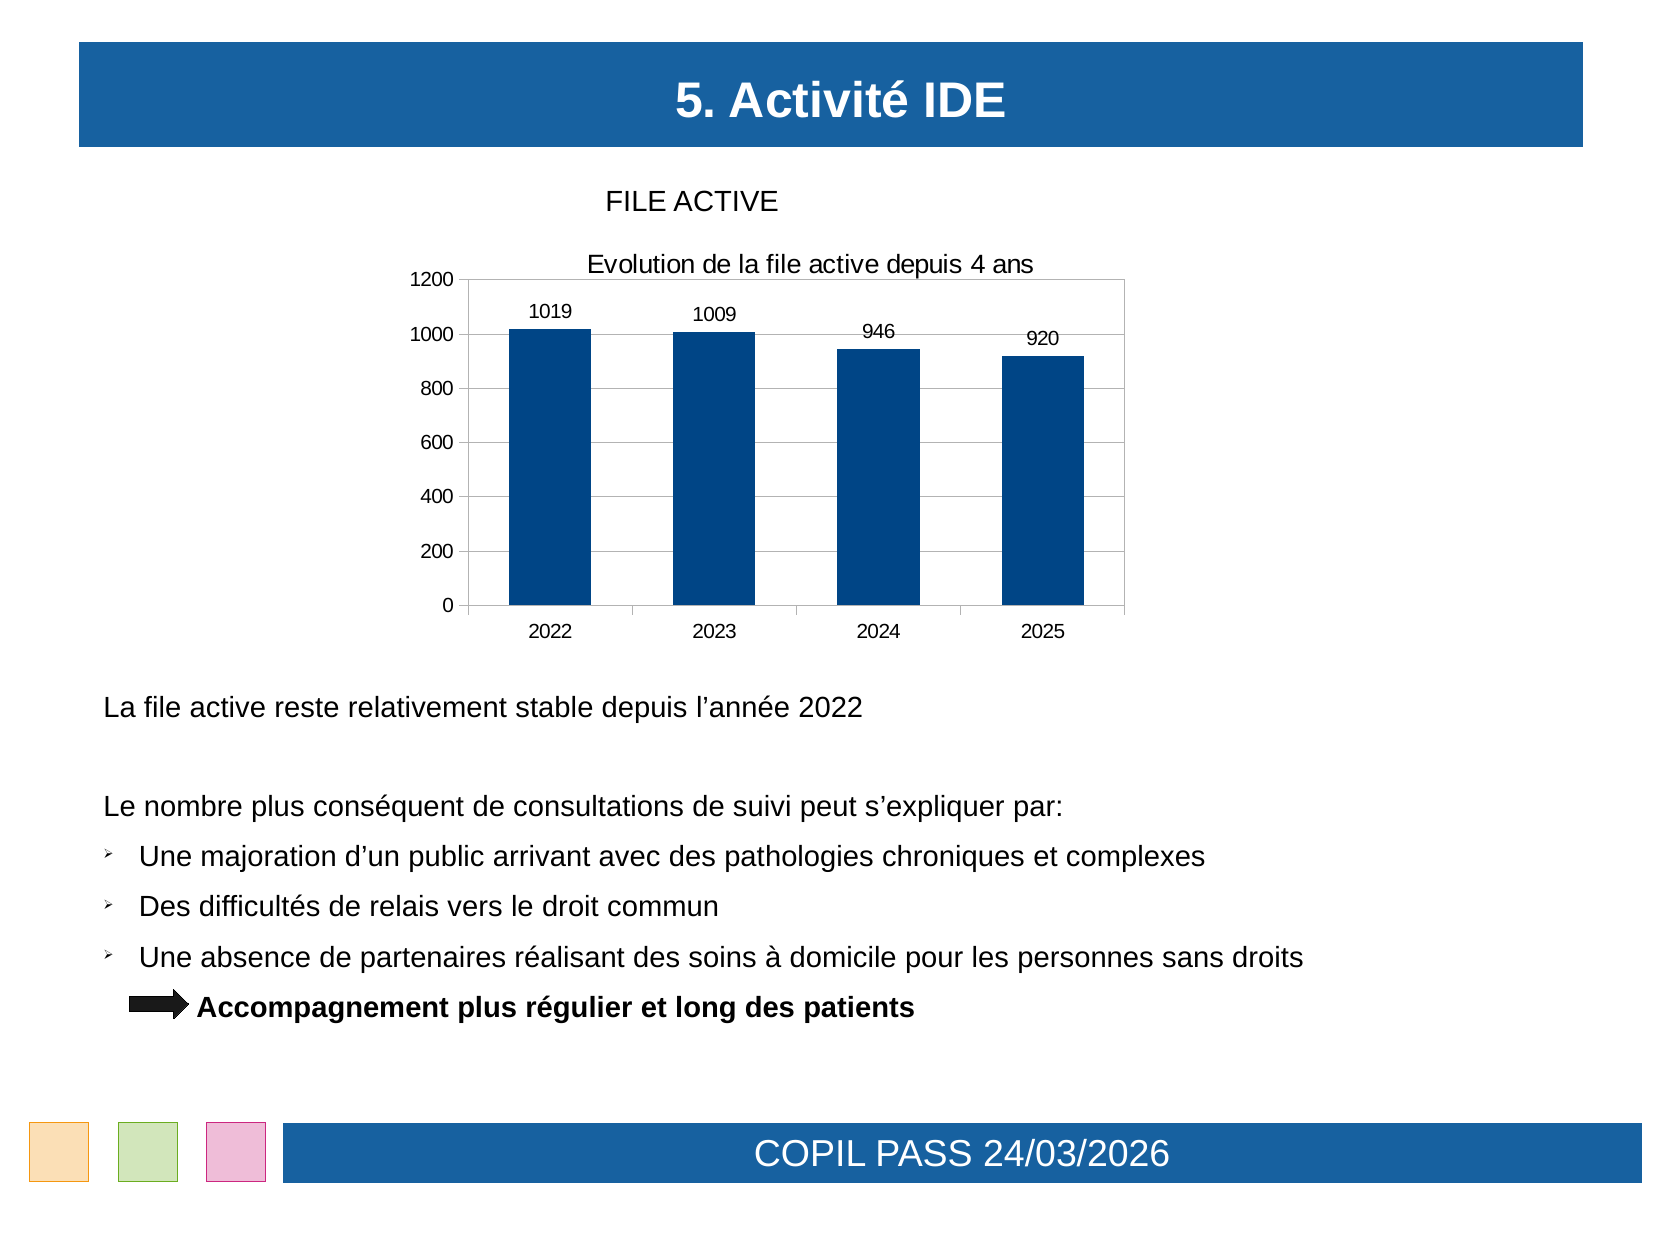

# 5. Activité IDE
FILE ACTIVE
### Chart: Evolution de la file active depuis 4 ans
| Category | File active IDE |
|---|---|
| 2022 | 1019.0 |
| 2023 | 1009.0 |
| 2024 | 946.0 |
| 2025 | 920.0 |La file active reste relativement stable depuis l’année 2022
Le nombre plus conséquent de consultations de suivi peut s’expliquer par:
Une majoration d’un public arrivant avec des pathologies chroniques et complexes
Des difficultés de relais vers le droit commun
Une absence de partenaires réalisant des soins à domicile pour les personnes sans droits
 Accompagnement plus régulier et long des patients
COPIL PASS 24/03/2026